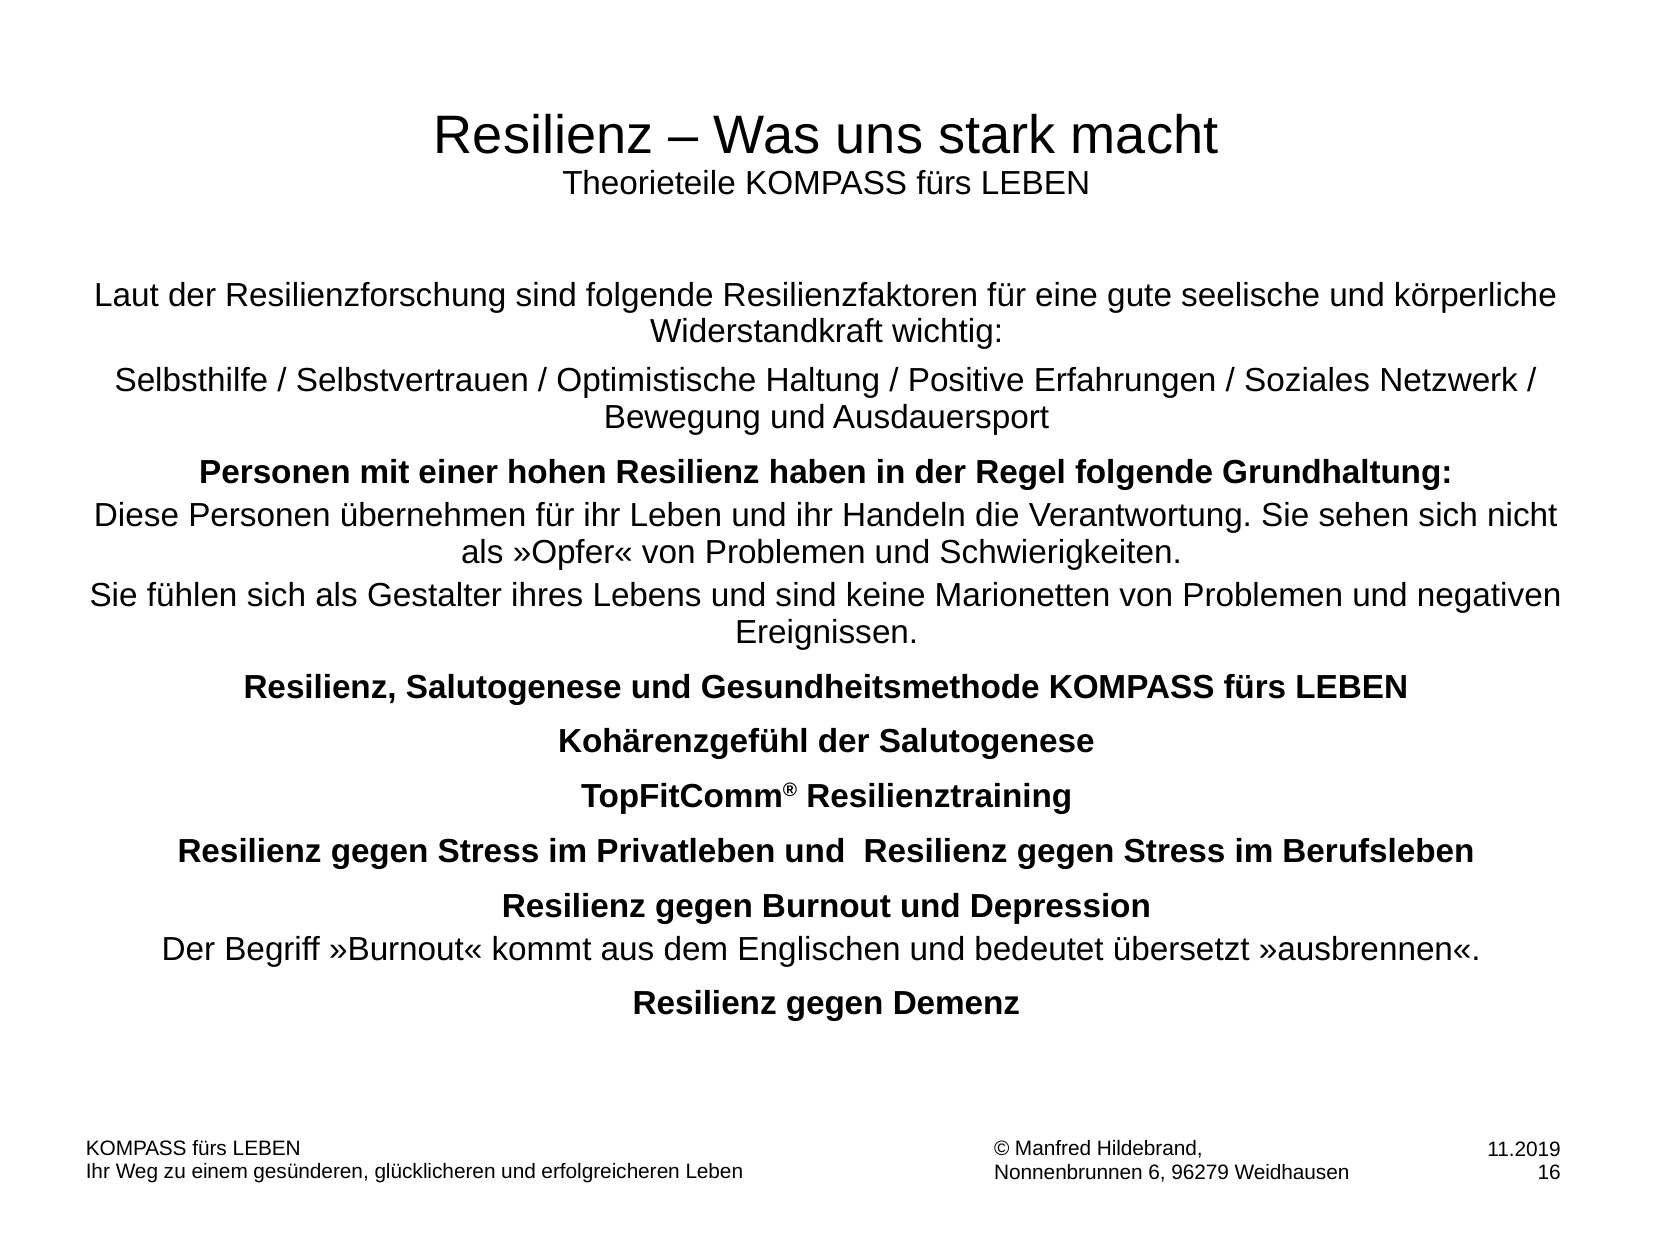

# Resilienz – Was uns stark macht Theorieteile KOMPASS fürs LEBEN
Laut der Resilienzforschung sind folgende Resilienzfaktoren für eine gute seelische und körperliche Widerstandkraft wichtig:
Selbsthilfe / Selbstvertrauen / Optimistische Haltung / Positive Erfahrungen / Soziales Netzwerk / Bewegung und Ausdauersport
Personen mit einer hohen Resilienz haben in der Regel folgende Grundhaltung:
Diese Personen übernehmen für ihr Leben und ihr Handeln die Verantwortung. Sie sehen sich nicht als »Opfer« von Problemen und Schwierigkeiten.
Sie fühlen sich als Gestalter ihres Lebens und sind keine Marionetten von Problemen und negativen Ereignissen.
Resilienz, Salutogenese und Gesundheitsmethode KOMPASS fürs LEBEN
Kohärenzgefühl der Salutogenese
TopFitComm® Resilienztraining
Resilienz gegen Stress im Privatleben und Resilienz gegen Stress im Berufsleben
Resilienz gegen Burnout und Depression
Der Begriff »Burnout« kommt aus dem Englischen und bedeutet übersetzt »ausbrennen«.
Resilienz gegen Demenz
KOMPASS fürs LEBEN
Ihr Weg zu einem gesünderen, glücklicheren und erfolgreicheren Leben
© Manfred Hildebrand,
Nonnenbrunnen 6, 96279 Weidhausen
11.2019
16